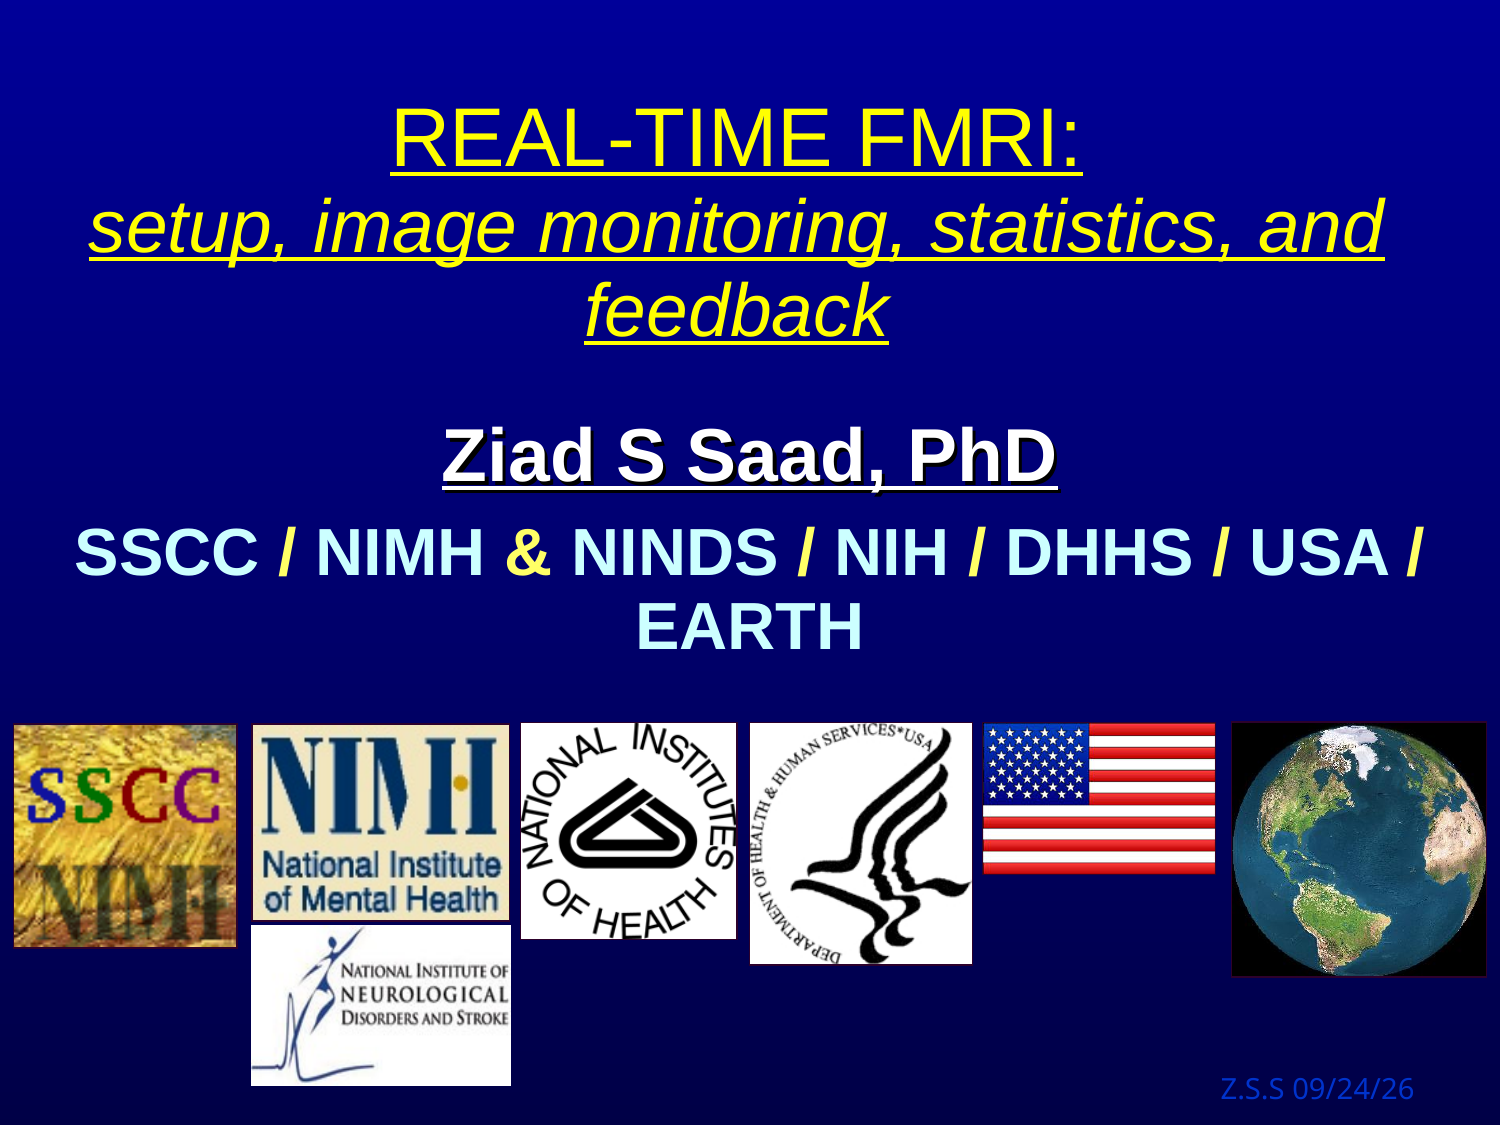

# REAL-TIME FMRI: setup, image monitoring, statistics, and feedback
Ziad S Saad, PhD
SSCC / NIMH & NINDS / NIH / DHHS / USA / EARTH